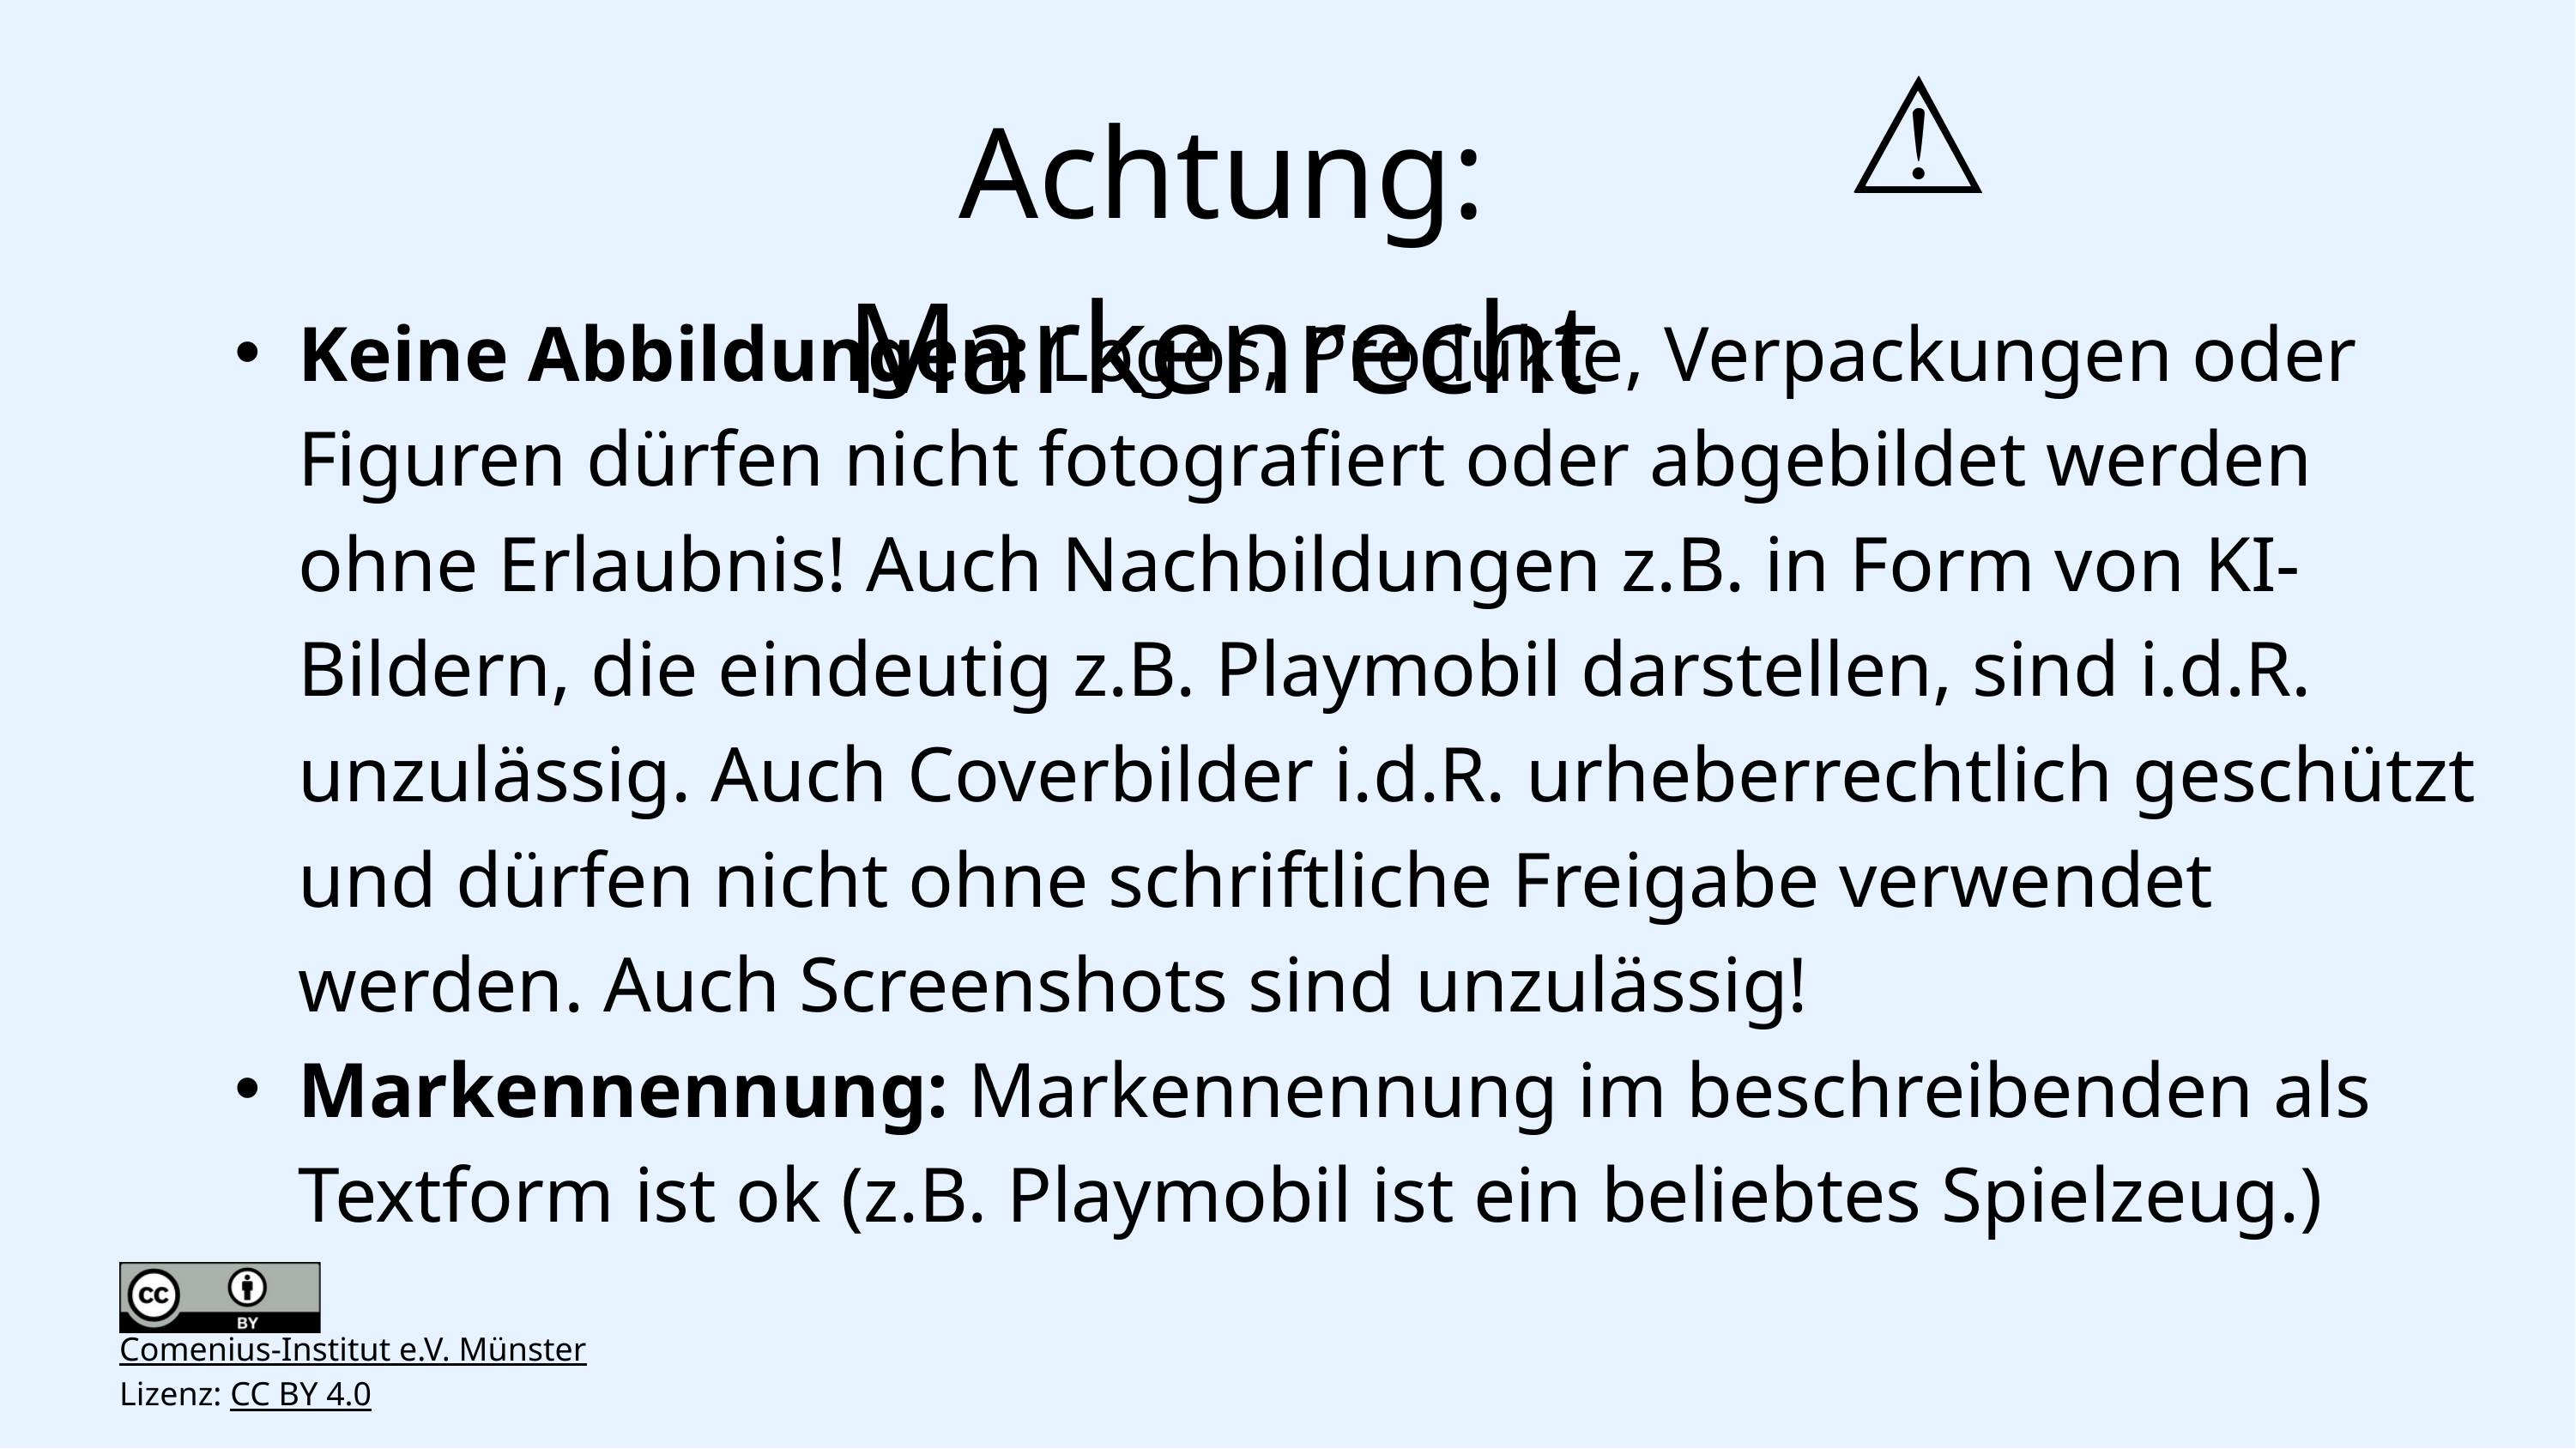

⚠️
Achtung: Markenrecht
Keine Abbildungen: Logos, Produkte, Verpackungen oder Figuren dürfen nicht fotografiert oder abgebildet werden ohne Erlaubnis! Auch Nachbildungen z.B. in Form von KI-Bildern, die eindeutig z.B. Playmobil darstellen, sind i.d.R. unzulässig. Auch Coverbilder i.d.R. urheberrechtlich geschützt und dürfen nicht ohne schriftliche Freigabe verwendet werden. Auch Screenshots sind unzulässig!
Markennennung: Markennennung im beschreibenden als Textform ist ok (z.B. Playmobil ist ein beliebtes Spielzeug.)
Comenius-Institut e.V. Münster
Lizenz: CC BY 4.0